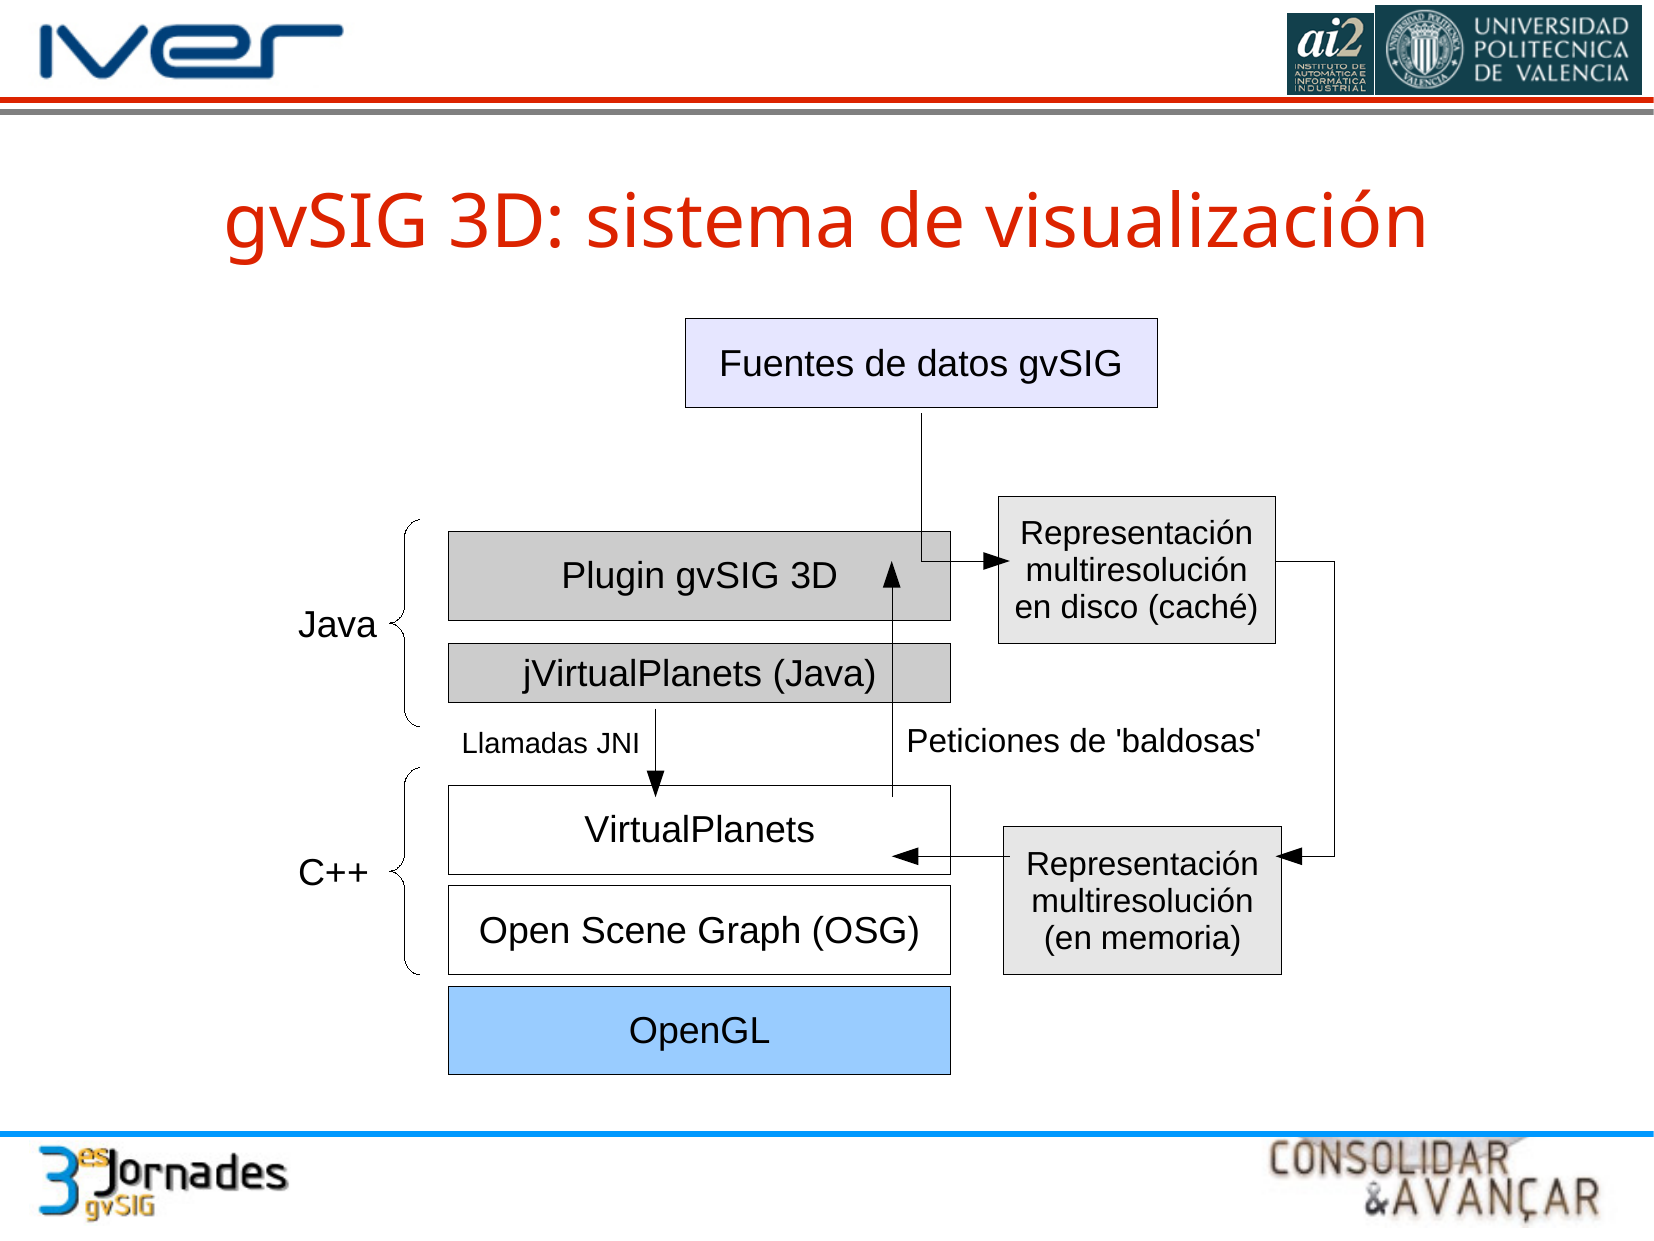

# gvSIG 3D: sistema de visualización
Fuentes de datos gvSIG
Representación
multiresolución
en disco (caché)
Plugin gvSIG 3D
Java
jVirtualPlanets (Java)
Peticiones de 'baldosas'
Llamadas JNI
libjOSG
VirtualPlanets
Representación
multiresolución
(en memoria)
C++
Open Scene Graph (OSG)
OpenGL